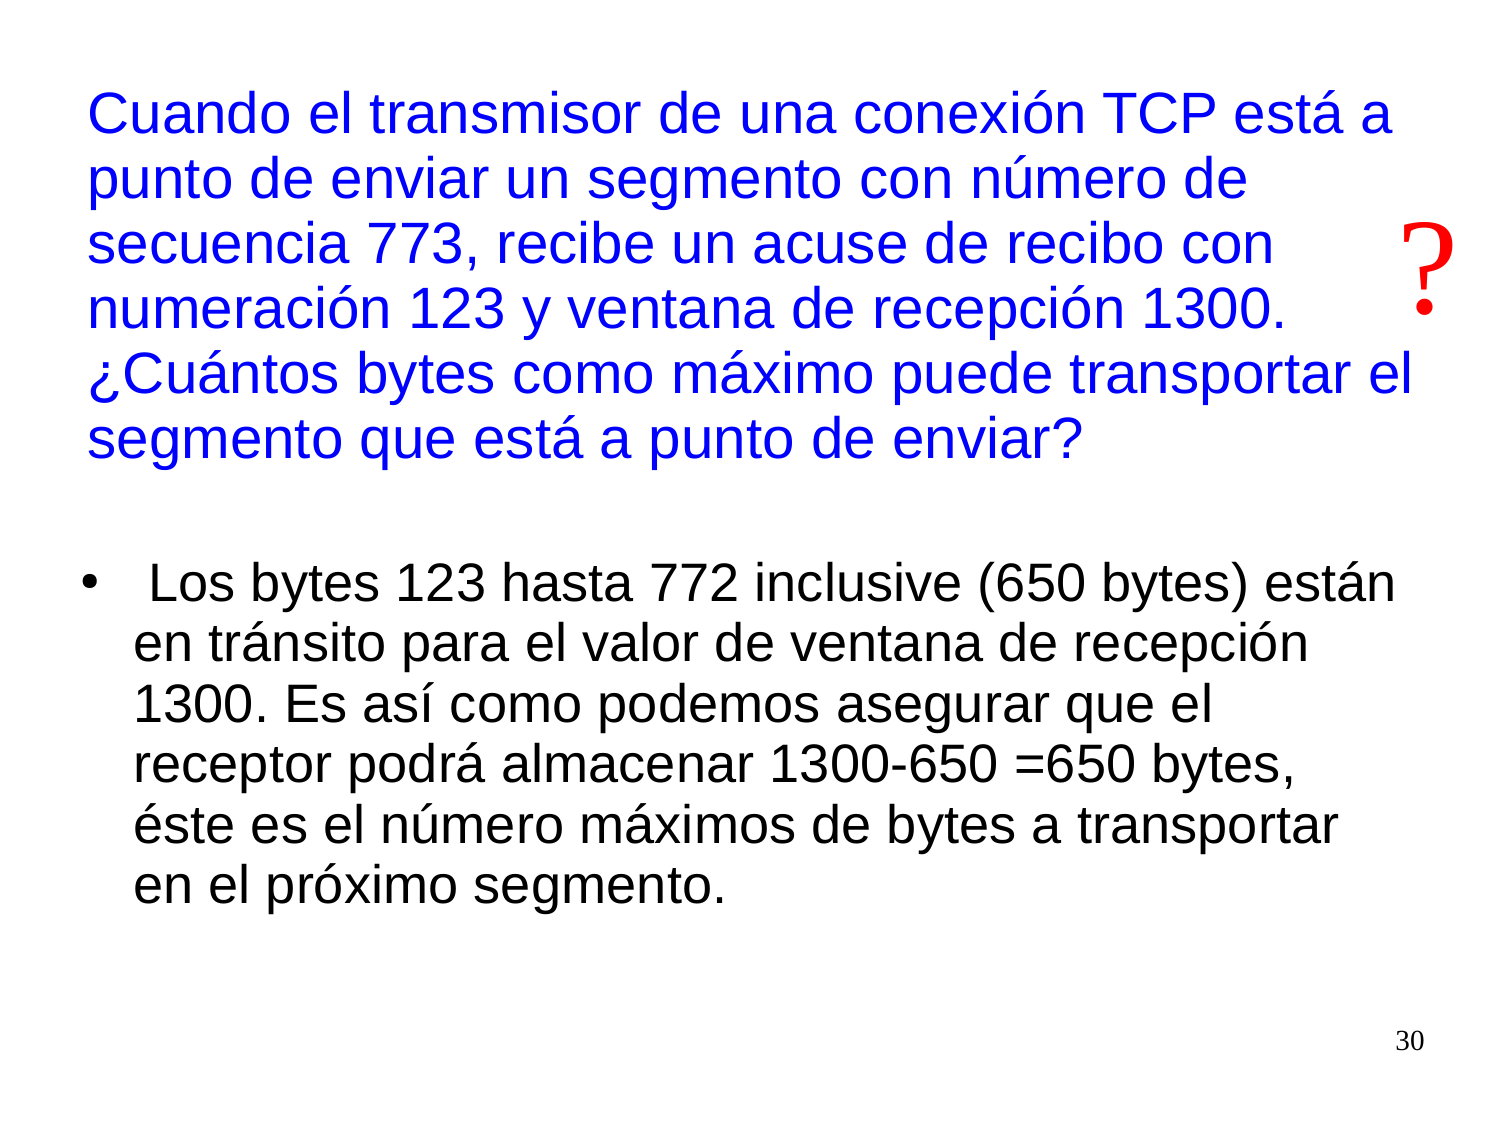

# Cuando el transmisor de una conexión TCP está a punto de enviar un segmento con número de secuencia 773, recibe un acuse de recibo con numeración 123 y ventana de recepción 1300. ¿Cuántos bytes como máximo puede transportar el segmento que está a punto de enviar?
 Los bytes 123 hasta 772 inclusive (650 bytes) están en tránsito para el valor de ventana de recepción 1300. Es así como podemos asegurar que el receptor podrá almacenar 1300-650 =650 bytes, éste es el número máximos de bytes a transportar en el próximo segmento.
30